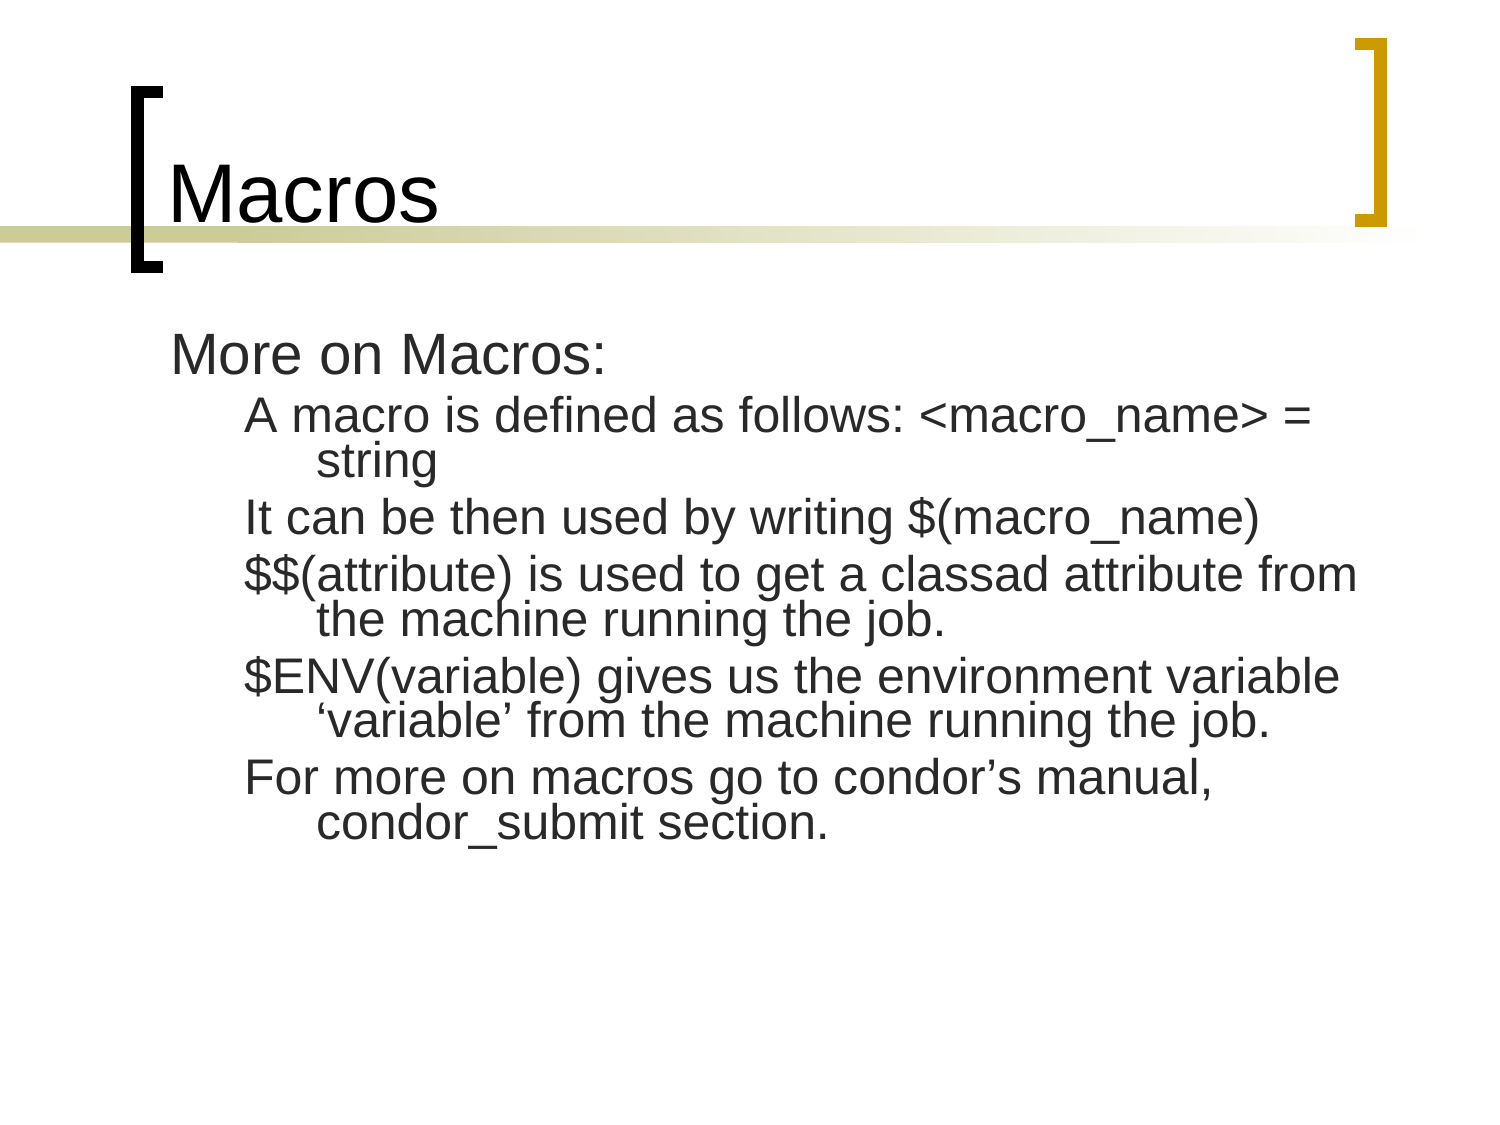

# Macros
More on Macros:
A macro is defined as follows: <macro_name> = string
It can be then used by writing $(macro_name)
$$(attribute) is used to get a classad attribute from the machine running the job.
$ENV(variable) gives us the environment variable ‘variable’ from the machine running the job.
For more on macros go to condor’s manual, condor_submit section.